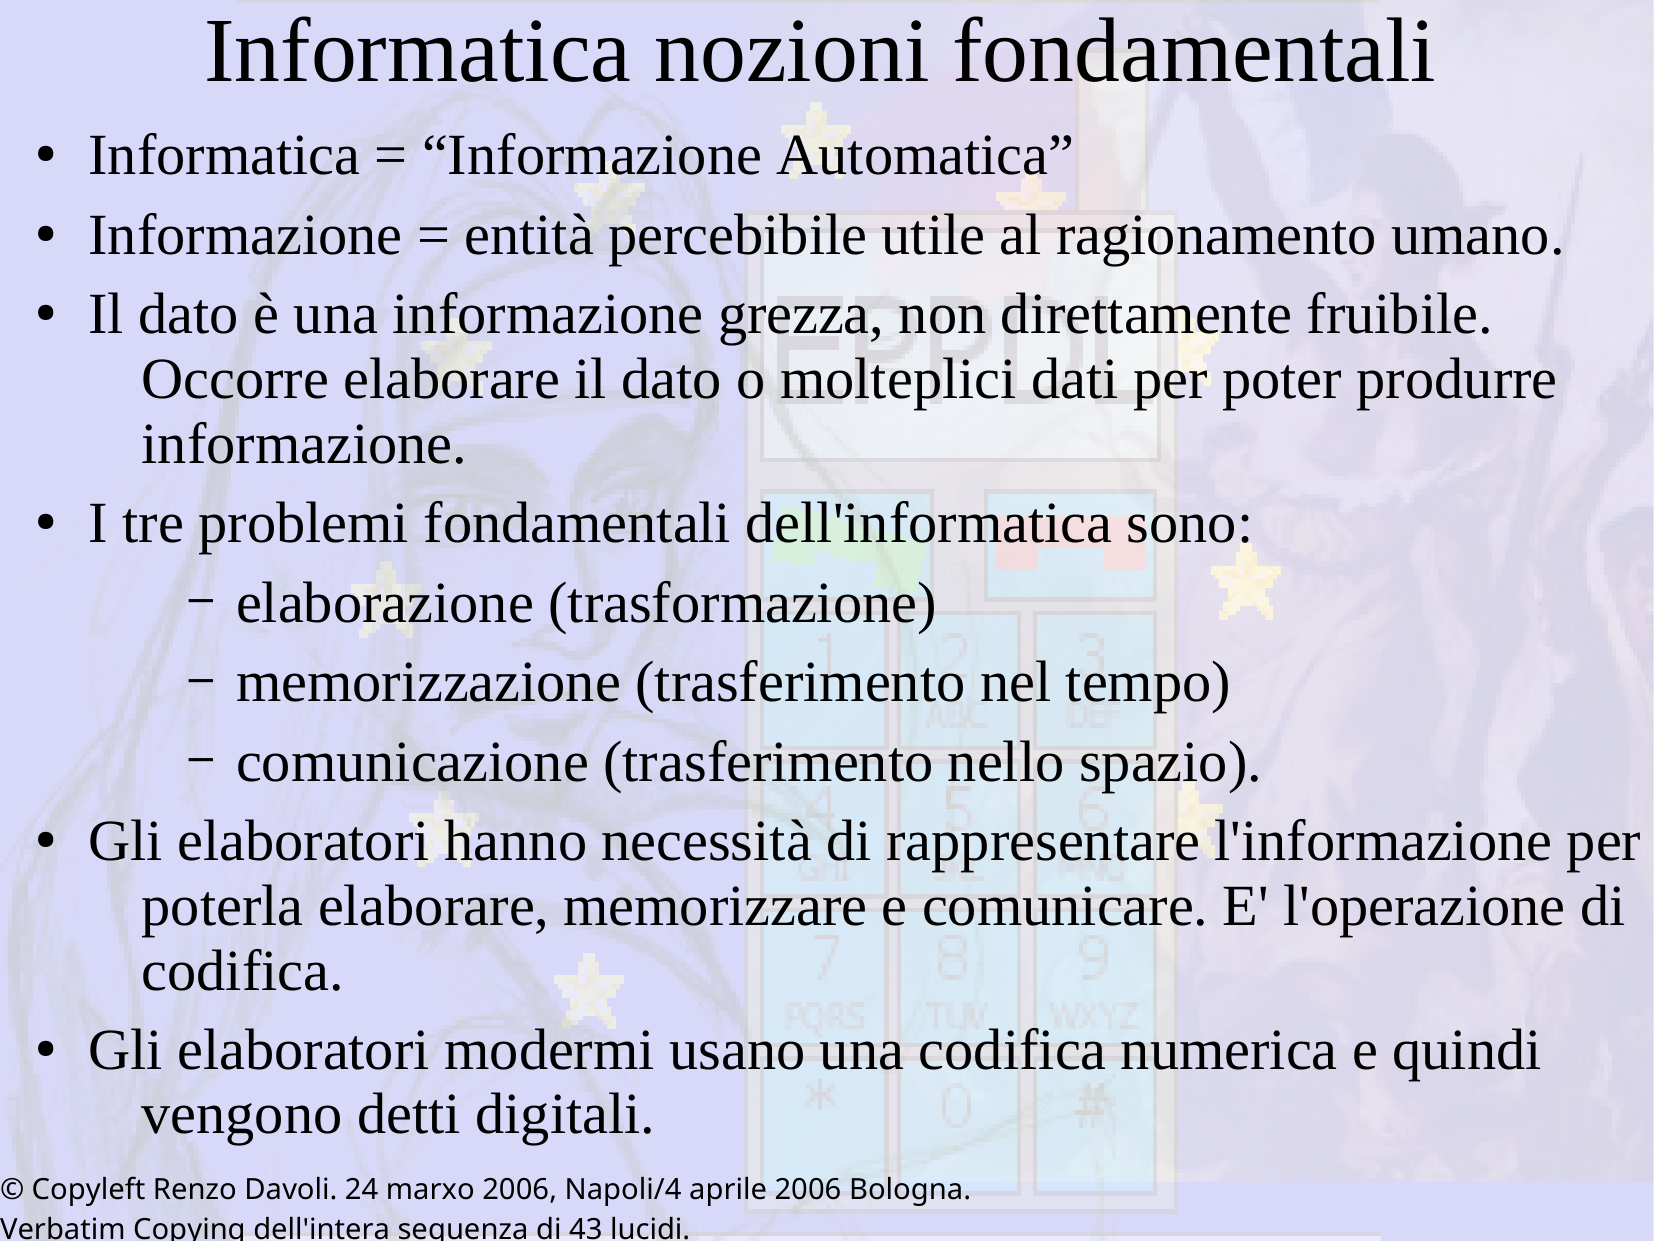

# Informatica nozioni fondamentali
Informatica = “Informazione Automatica”
Informazione = entità percebibile utile al ragionamento umano.
Il dato è una informazione grezza, non direttamente fruibile. Occorre elaborare il dato o molteplici dati per poter produrre informazione.
I tre problemi fondamentali dell'informatica sono:
elaborazione (trasformazione)
memorizzazione (trasferimento nel tempo)
comunicazione (trasferimento nello spazio).
Gli elaboratori hanno necessità di rappresentare l'informazione per poterla elaborare, memorizzare e comunicare. E' l'operazione di codifica.
Gli elaboratori modermi usano una codifica numerica e quindi vengono detti digitali.